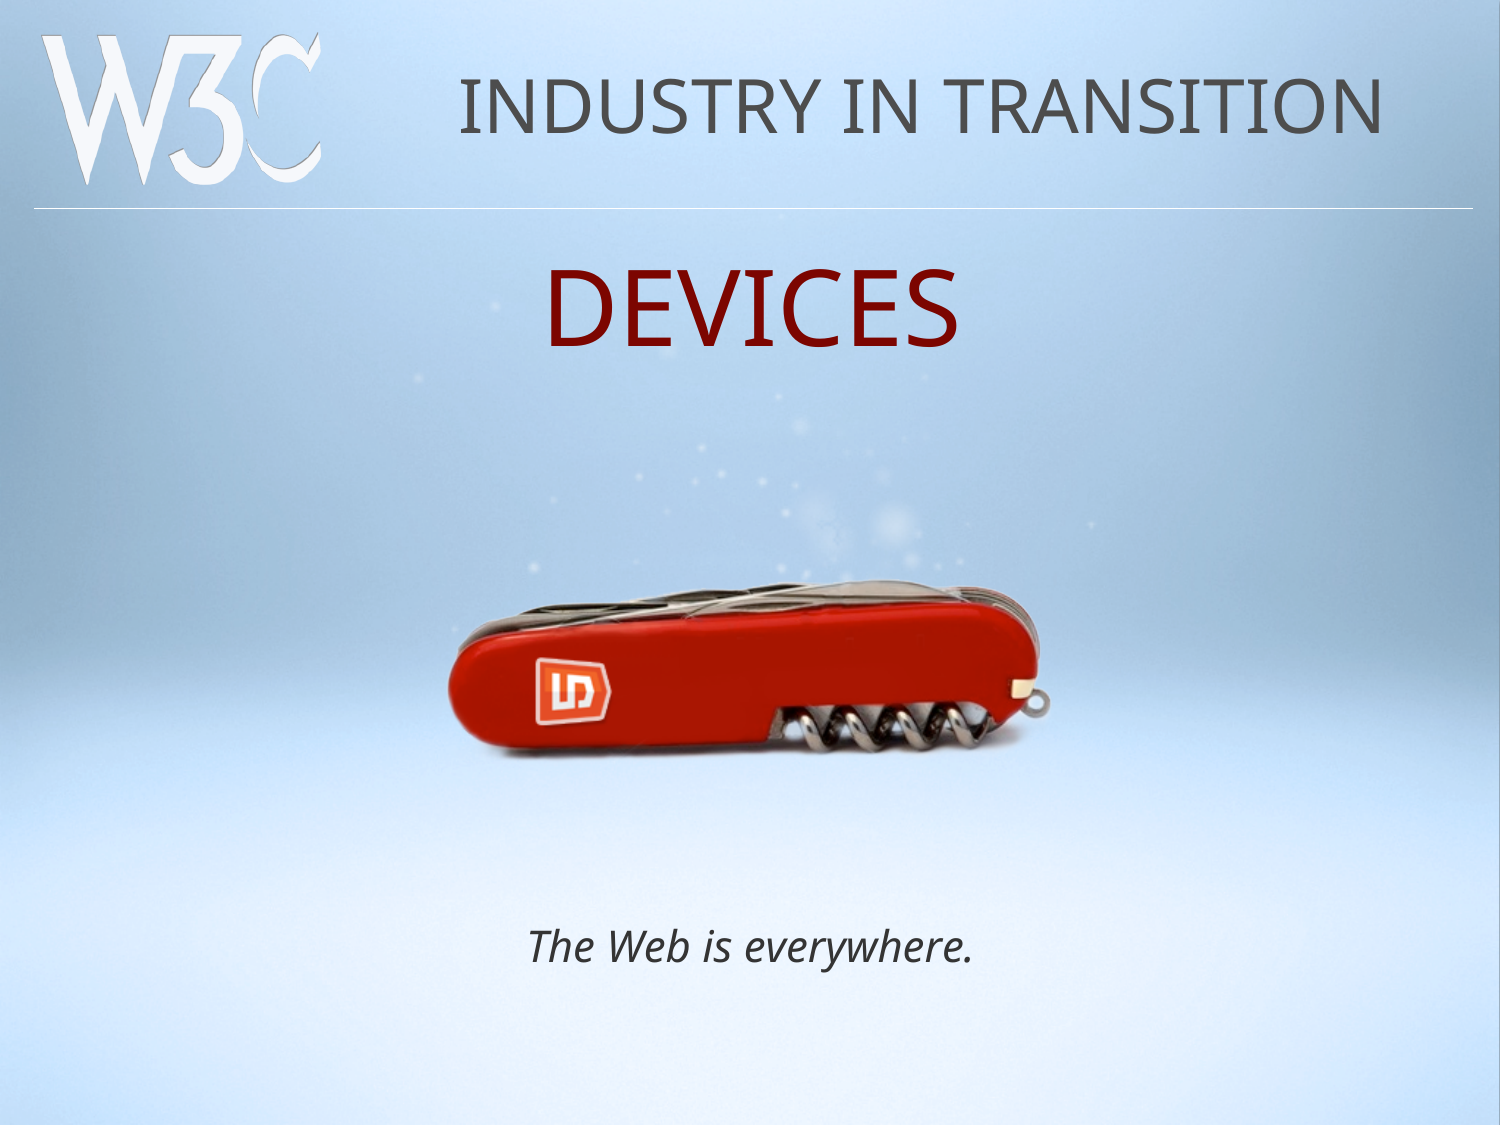

INDUSTRY IN TRANSITION
# DEVICES
The Web is everywhere.